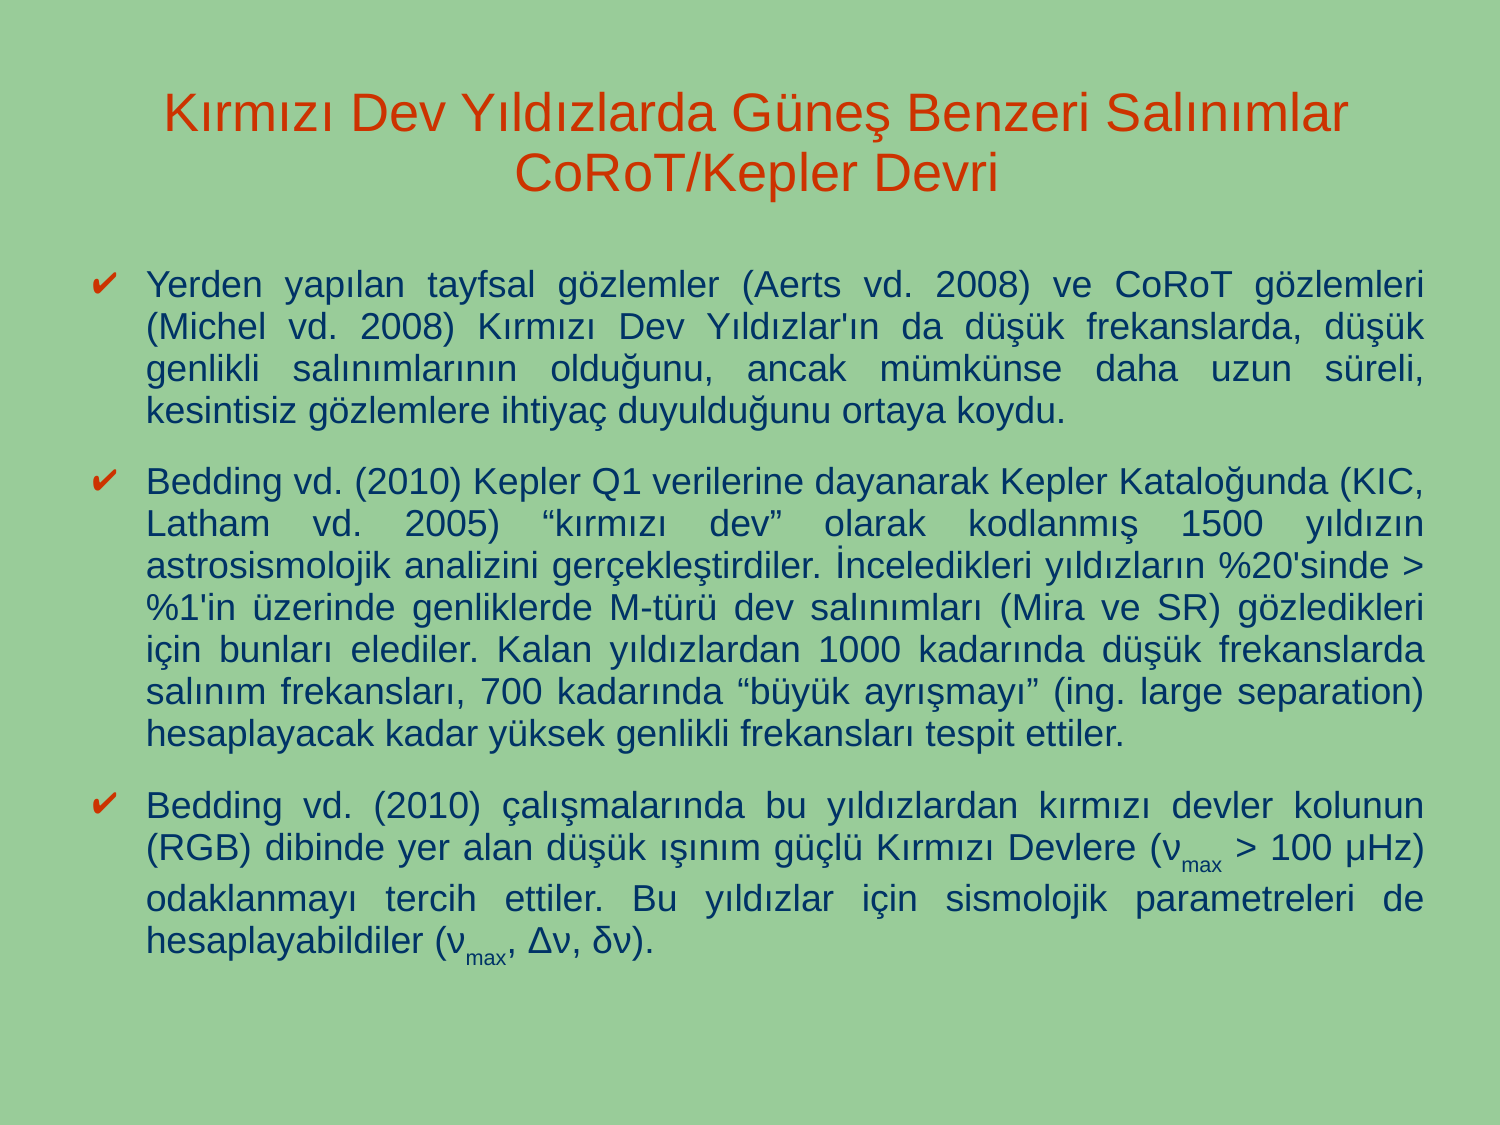

# Kırmızı Dev Yıldızlarda Güneş Benzeri Salınımlar CoRoT/Kepler Devri
Yerden yapılan tayfsal gözlemler (Aerts vd. 2008) ve CoRoT gözlemleri (Michel vd. 2008) Kırmızı Dev Yıldızlar'ın da düşük frekanslarda, düşük genlikli salınımlarının olduğunu, ancak mümkünse daha uzun süreli, kesintisiz gözlemlere ihtiyaç duyulduğunu ortaya koydu.
Bedding vd. (2010) Kepler Q1 verilerine dayanarak Kepler Kataloğunda (KIC, Latham vd. 2005) “kırmızı dev” olarak kodlanmış 1500 yıldızın astrosismolojik analizini gerçekleştirdiler. İnceledikleri yıldızların %20'sinde > %1'in üzerinde genliklerde M-türü dev salınımları (Mira ve SR) gözledikleri için bunları elediler. Kalan yıldızlardan 1000 kadarında düşük frekanslarda salınım frekansları, 700 kadarında “büyük ayrışmayı” (ing. large separation) hesaplayacak kadar yüksek genlikli frekansları tespit ettiler.
Bedding vd. (2010) çalışmalarında bu yıldızlardan kırmızı devler kolunun (RGB) dibinde yer alan düşük ışınım güçlü Kırmızı Devlere (νmax > 100 μHz) odaklanmayı tercih ettiler. Bu yıldızlar için sismolojik parametreleri de hesaplayabildiler (νmax, Δν, δν).